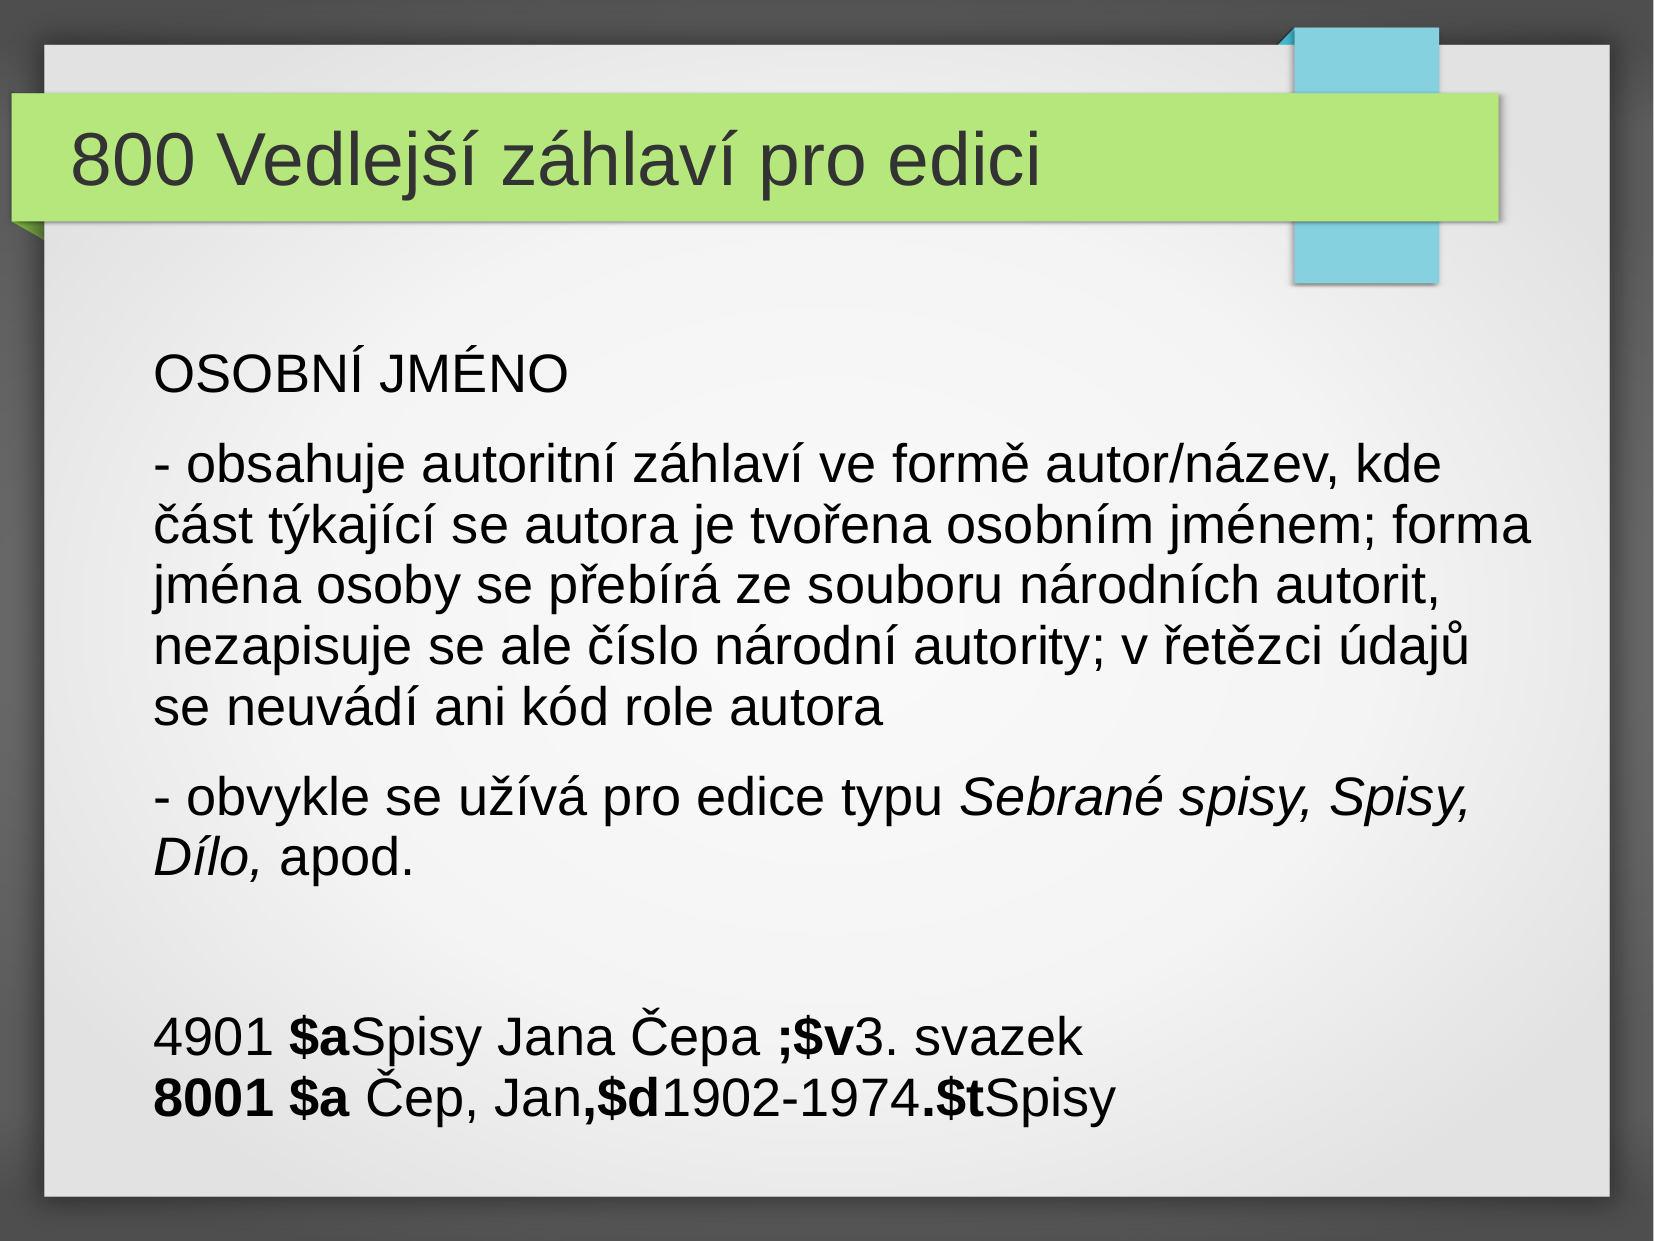

# 800 Vedlejší záhlaví pro edici
OSOBNÍ JMÉNO
- obsahuje autoritní záhlaví ve formě autor/název, kde část týkající se autora je tvořena osobním jménem; forma jména osoby se přebírá ze souboru národních autorit, nezapisuje se ale číslo národní autority; v řetězci údajů se neuvádí ani kód role autora
- obvykle se užívá pro edice typu Sebrané spisy, Spisy, Dílo, apod.
4901 $aSpisy Jana Čepa ;$v3. svazek
8001 $a Čep, Jan,$d1902-1974.$tSpisy